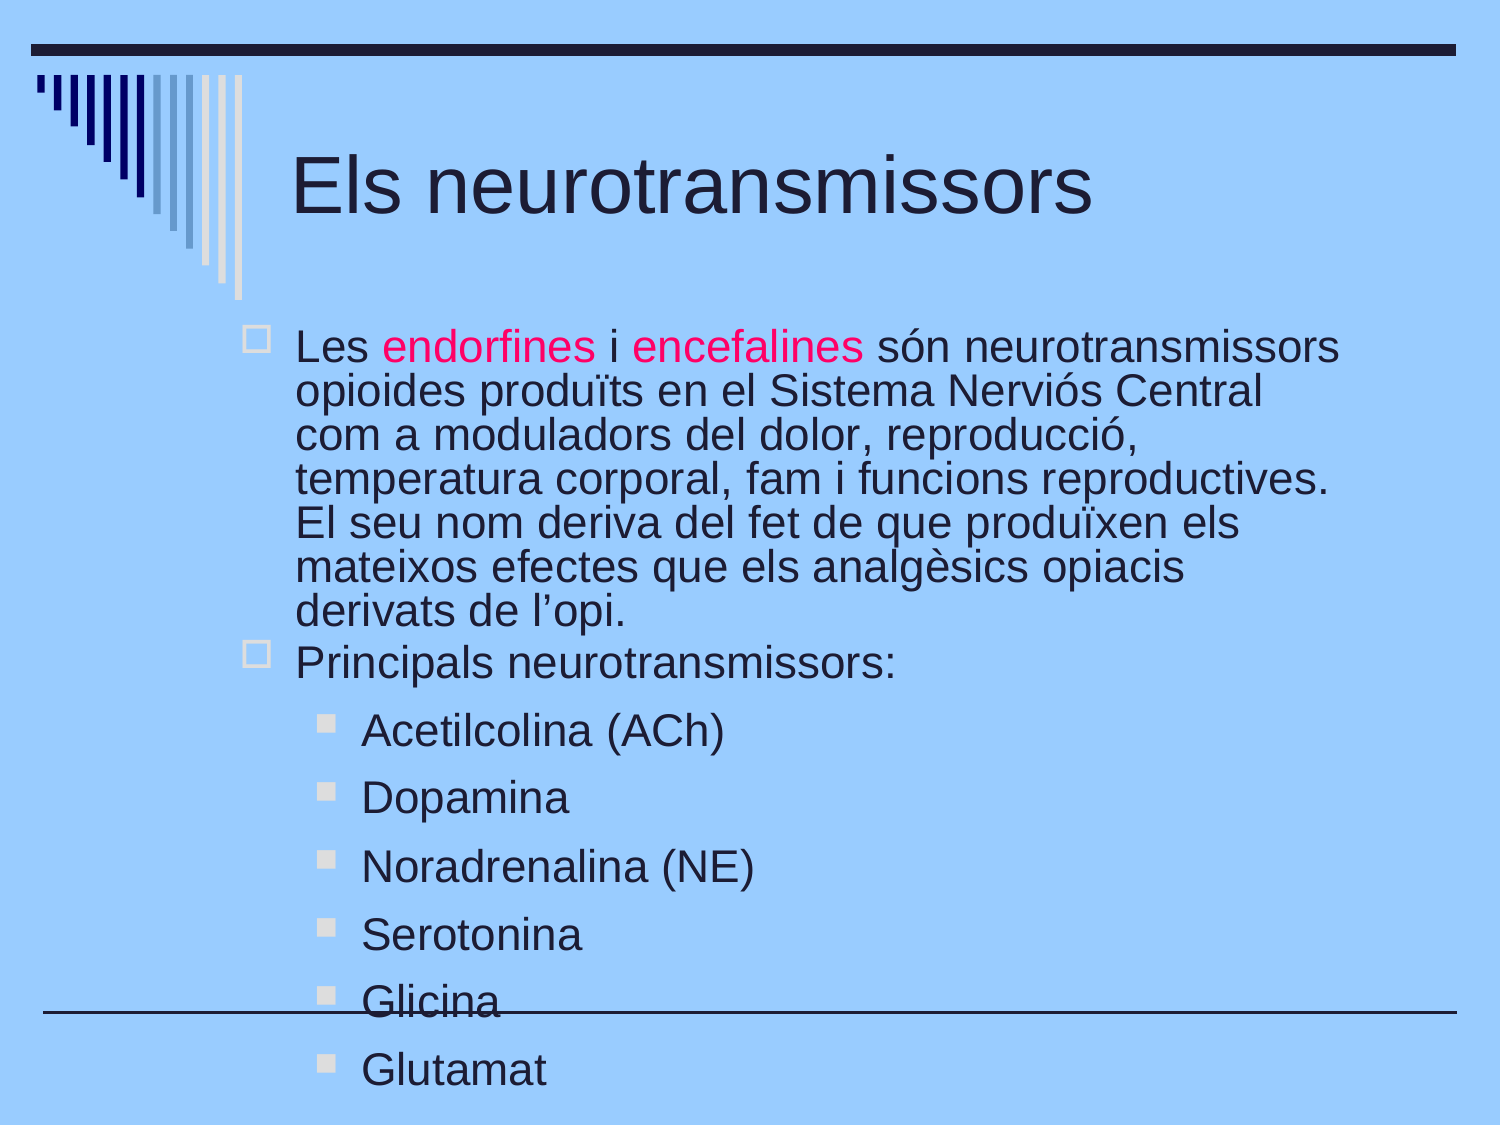

# Els neurotransmissors
Les endorfines i encefalines són neurotransmissors opioides produïts en el Sistema Nerviós Central com a moduladors del dolor, reproducció, temperatura corporal, fam i funcions reproductives. El seu nom deriva del fet de que produïxen els mateixos efectes que els analgèsics opiacis derivats de l’opi.
Principals neurotransmissors:
Acetilcolina (ACh)
Dopamina
Noradrenalina (NE)
Serotonina
Glicina
Glutamat